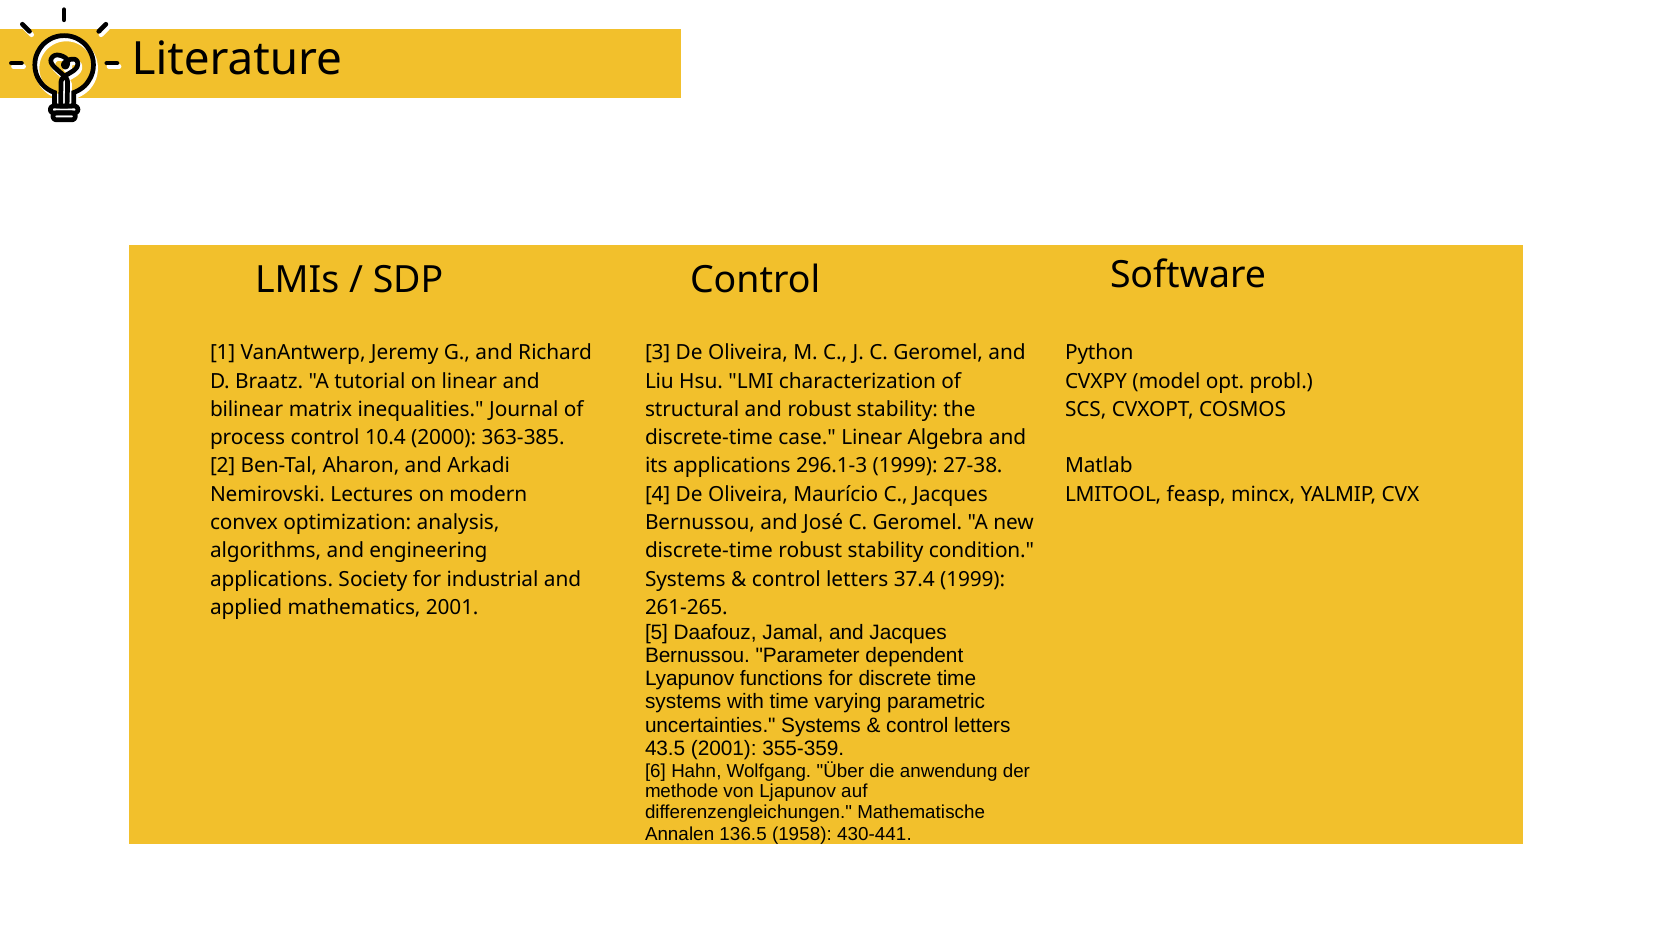

# Literature
Software
LMIs / SDP
Control
[1] VanAntwerp, Jeremy G., and Richard D. Braatz. "A tutorial on linear and bilinear matrix inequalities." Journal of process control 10.4 (2000): 363-385.
[2] Ben-Tal, Aharon, and Arkadi Nemirovski. Lectures on modern convex optimization: analysis, algorithms, and engineering applications. Society for industrial and applied mathematics, 2001.
[3] De Oliveira, M. C., J. C. Geromel, and Liu Hsu. "LMI characterization of structural and robust stability: the discrete-time case." Linear Algebra and its applications 296.1-3 (1999): 27-38.
[4] De Oliveira, Maurício C., Jacques Bernussou, and José C. Geromel. "A new discrete-time robust stability condition." Systems & control letters 37.4 (1999): 261-265.
[5] Daafouz, Jamal, and Jacques Bernussou. "Parameter dependent Lyapunov functions for discrete time systems with time varying parametric uncertainties." Systems & control letters 43.5 (2001): 355-359.
[6] Hahn, Wolfgang. "Über die anwendung der methode von Ljapunov auf differenzengleichungen." Mathematische Annalen 136.5 (1958): 430-441.
Python
CVXPY (model opt. probl.)
SCS, CVXOPT, COSMOS
Matlab
LMITOOL, feasp, mincx, YALMIP, CVX